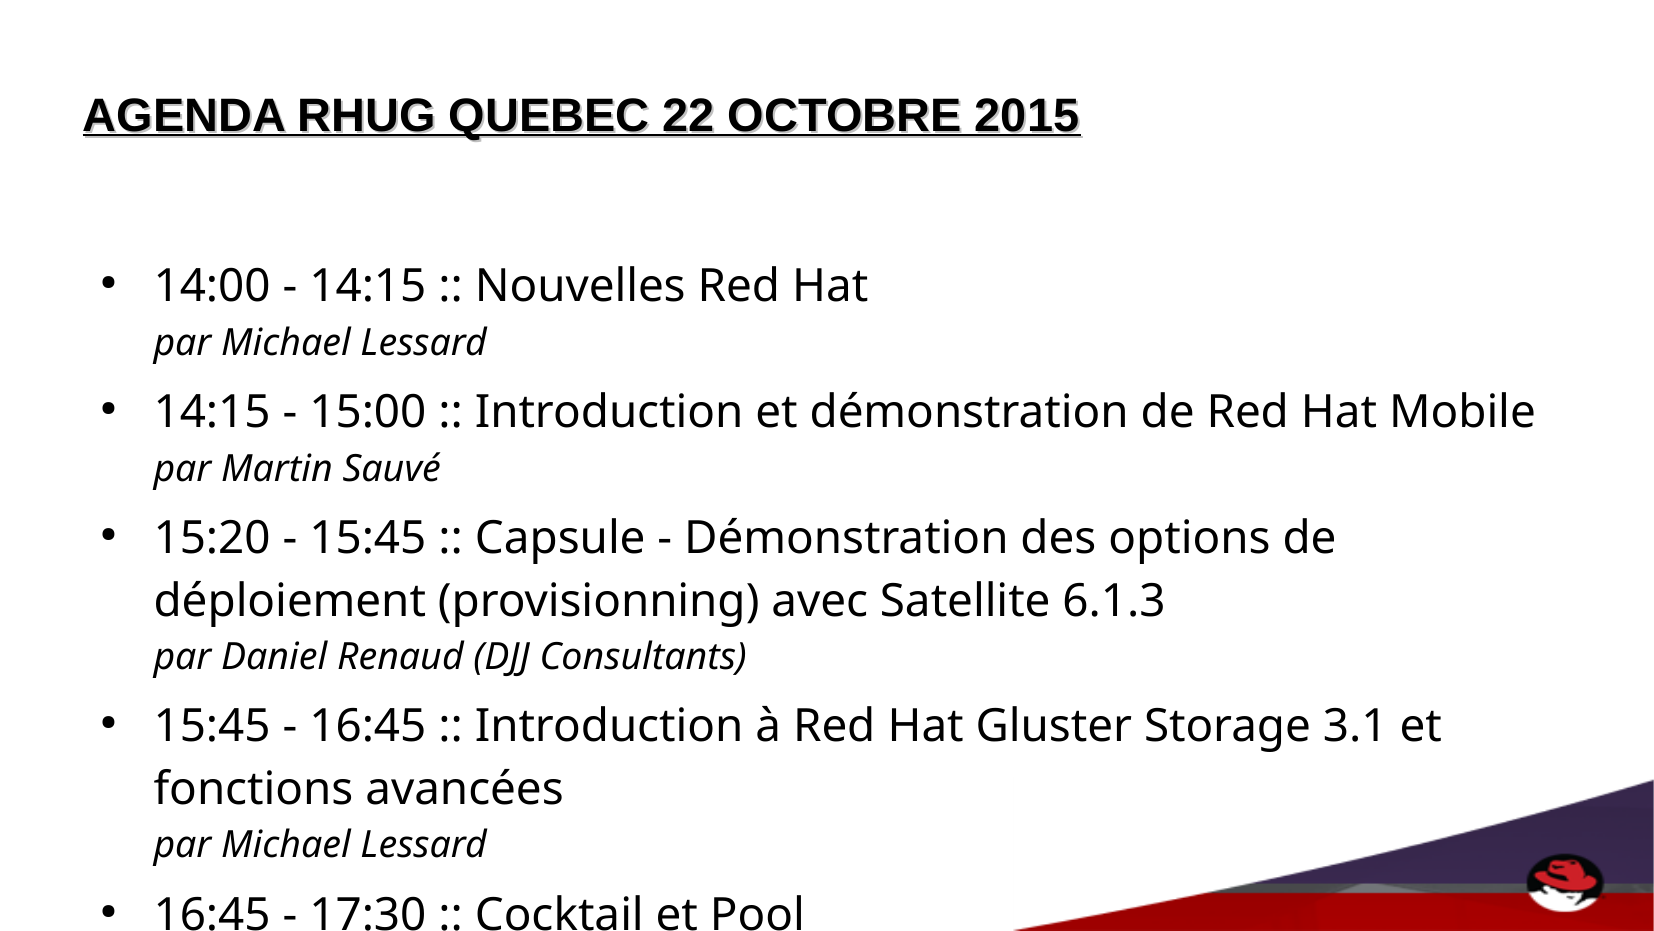

# AGENDA RHUG QUEBEC 22 OCTOBRE 2015
14:00 - 14:15 :: Nouvelles Red Hat
par Michael Lessard
14:15 - 15:00 :: Introduction et démonstration de Red Hat Mobile
par Martin Sauvé
15:20 - 15:45 :: Capsule - Démonstration des options de déploiement (provisionning) avec Satellite 6.1.3
par Daniel Renaud (DJJ Consultants)
15:45 - 16:45 :: Introduction à Red Hat Gluster Storage 3.1 et fonctions avancées
par Michael Lessard
16:45 - 17:30 :: Cocktail et Pool